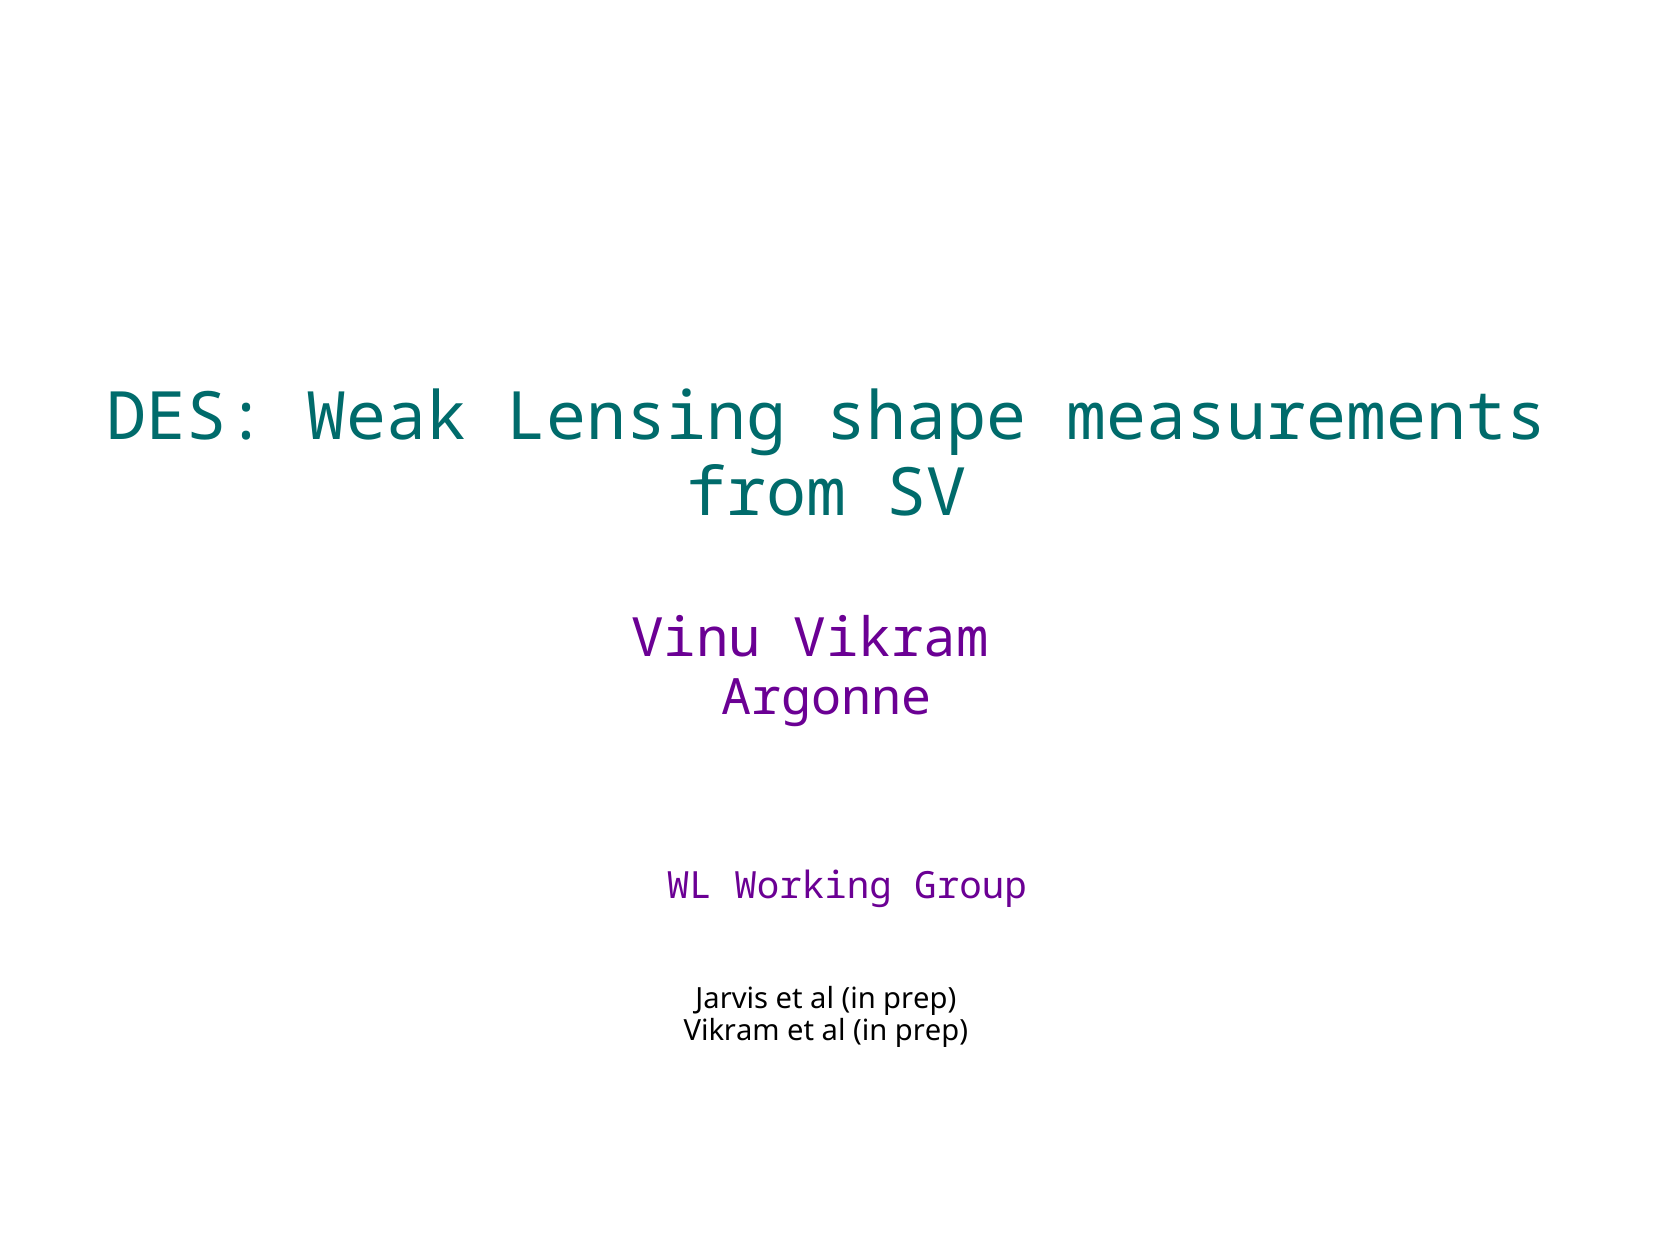

DES: Weak Lensing shape measurements from SV
Vinu Vikram
Argonne
WL Working Group
Jarvis et al (in prep)
Vikram et al (in prep)